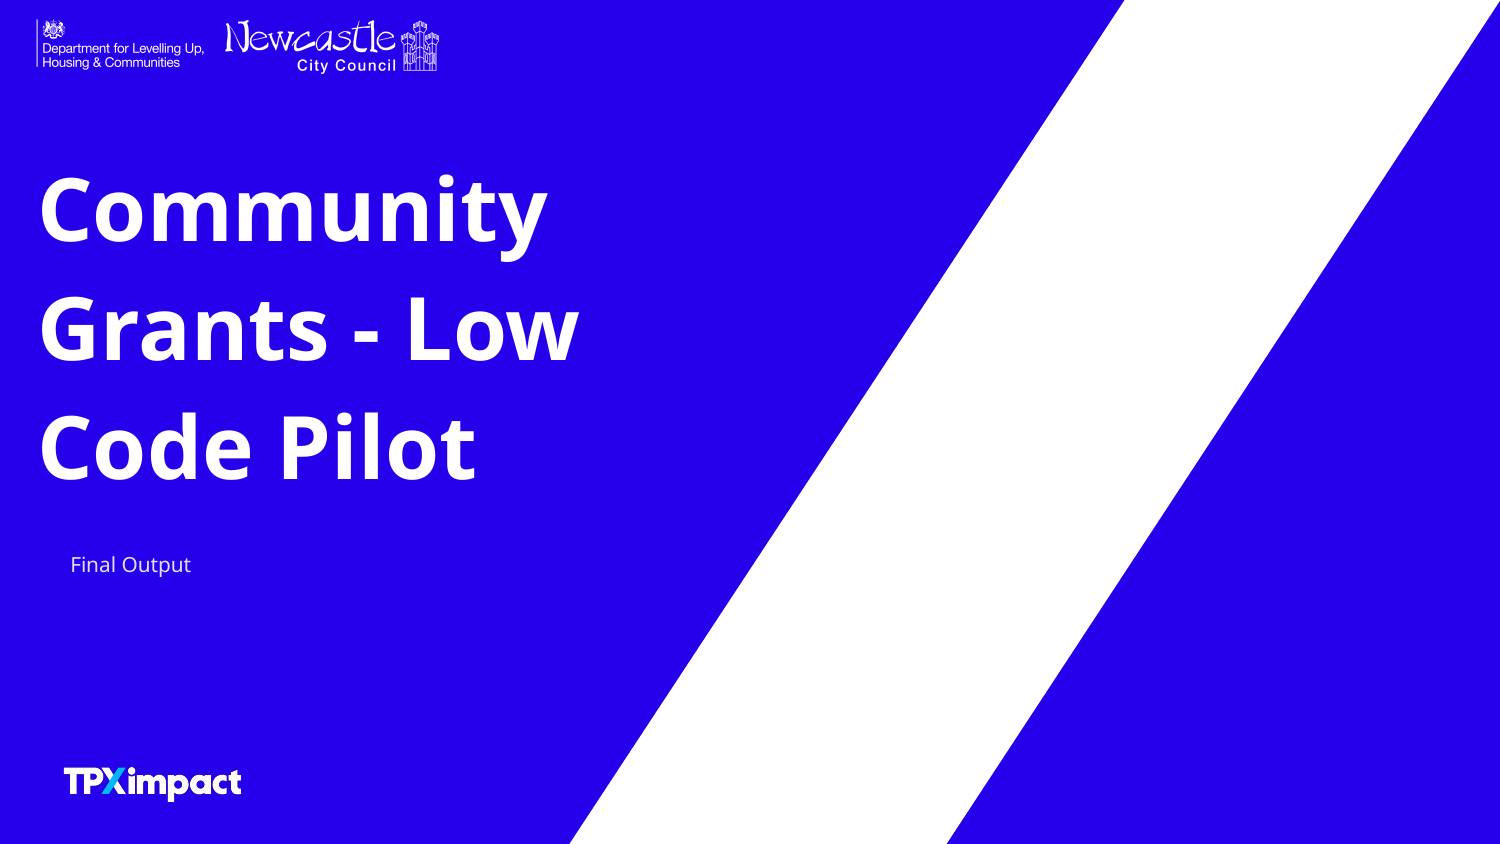

# Community Grants - Low Code Pilot
Final Output